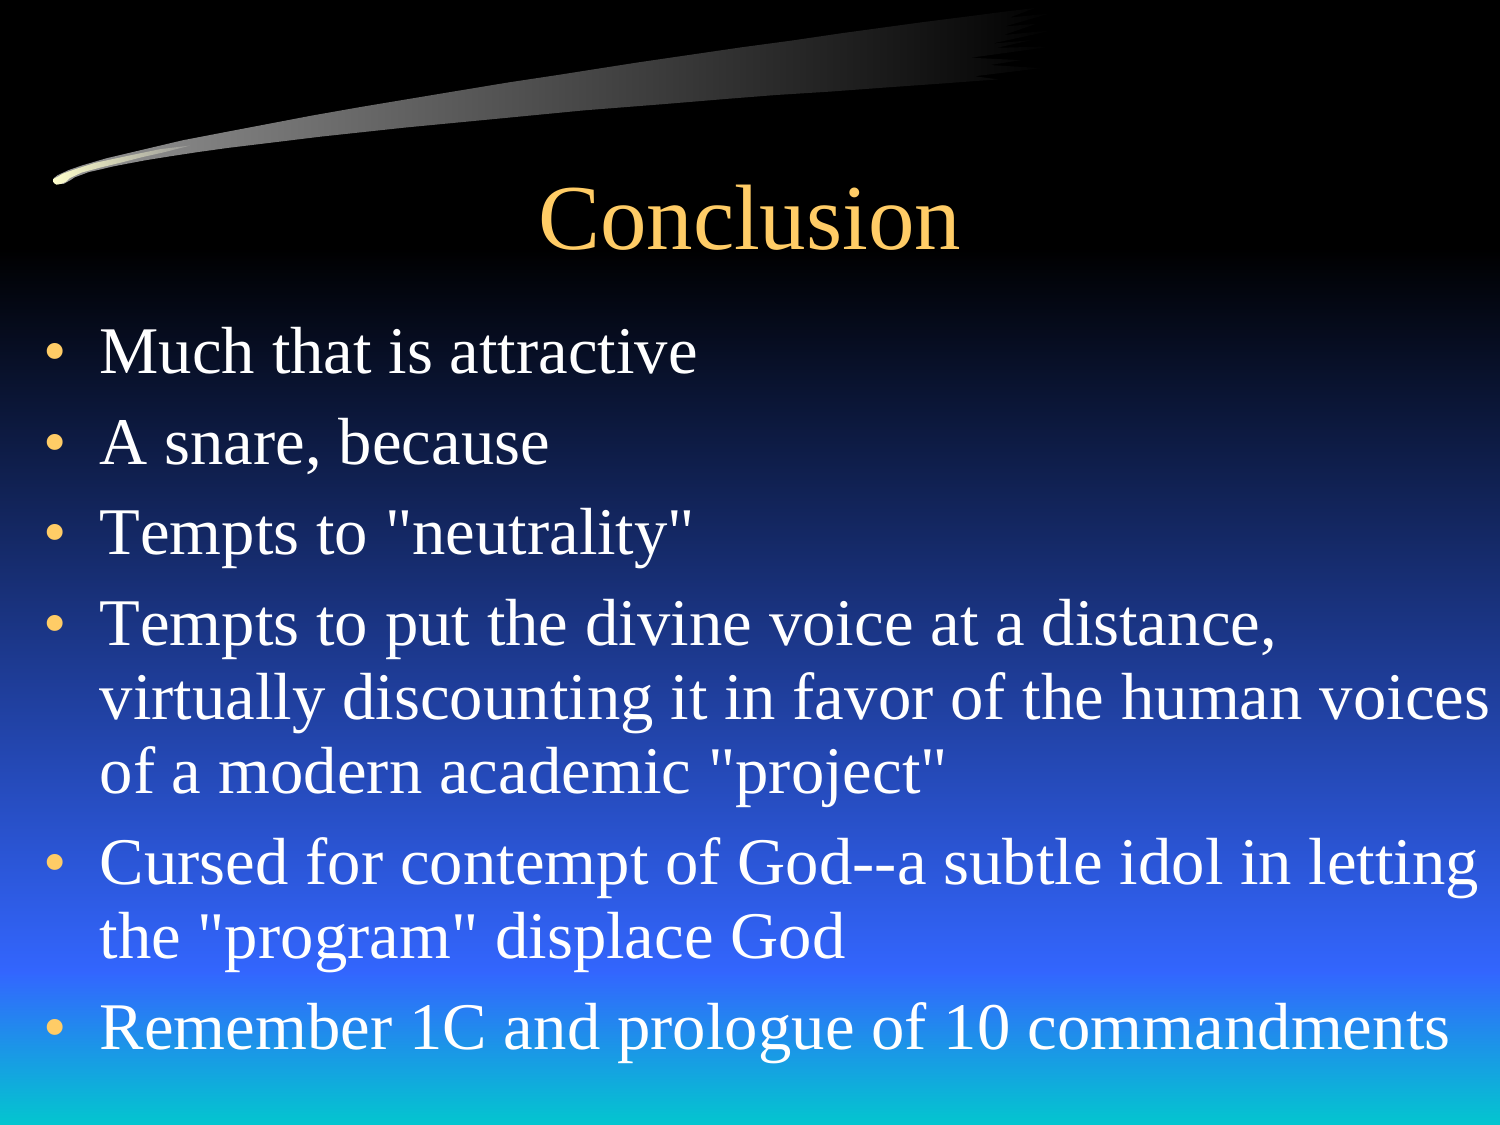

# Conclusion
Much that is attractive
A snare, because
Tempts to "neutrality"
Tempts to put the divine voice at a distance, virtually discounting it in favor of the human voices of a modern academic "project"
Cursed for contempt of God--a subtle idol in letting the "program" displace God
Remember 1C and prologue of 10 commandments